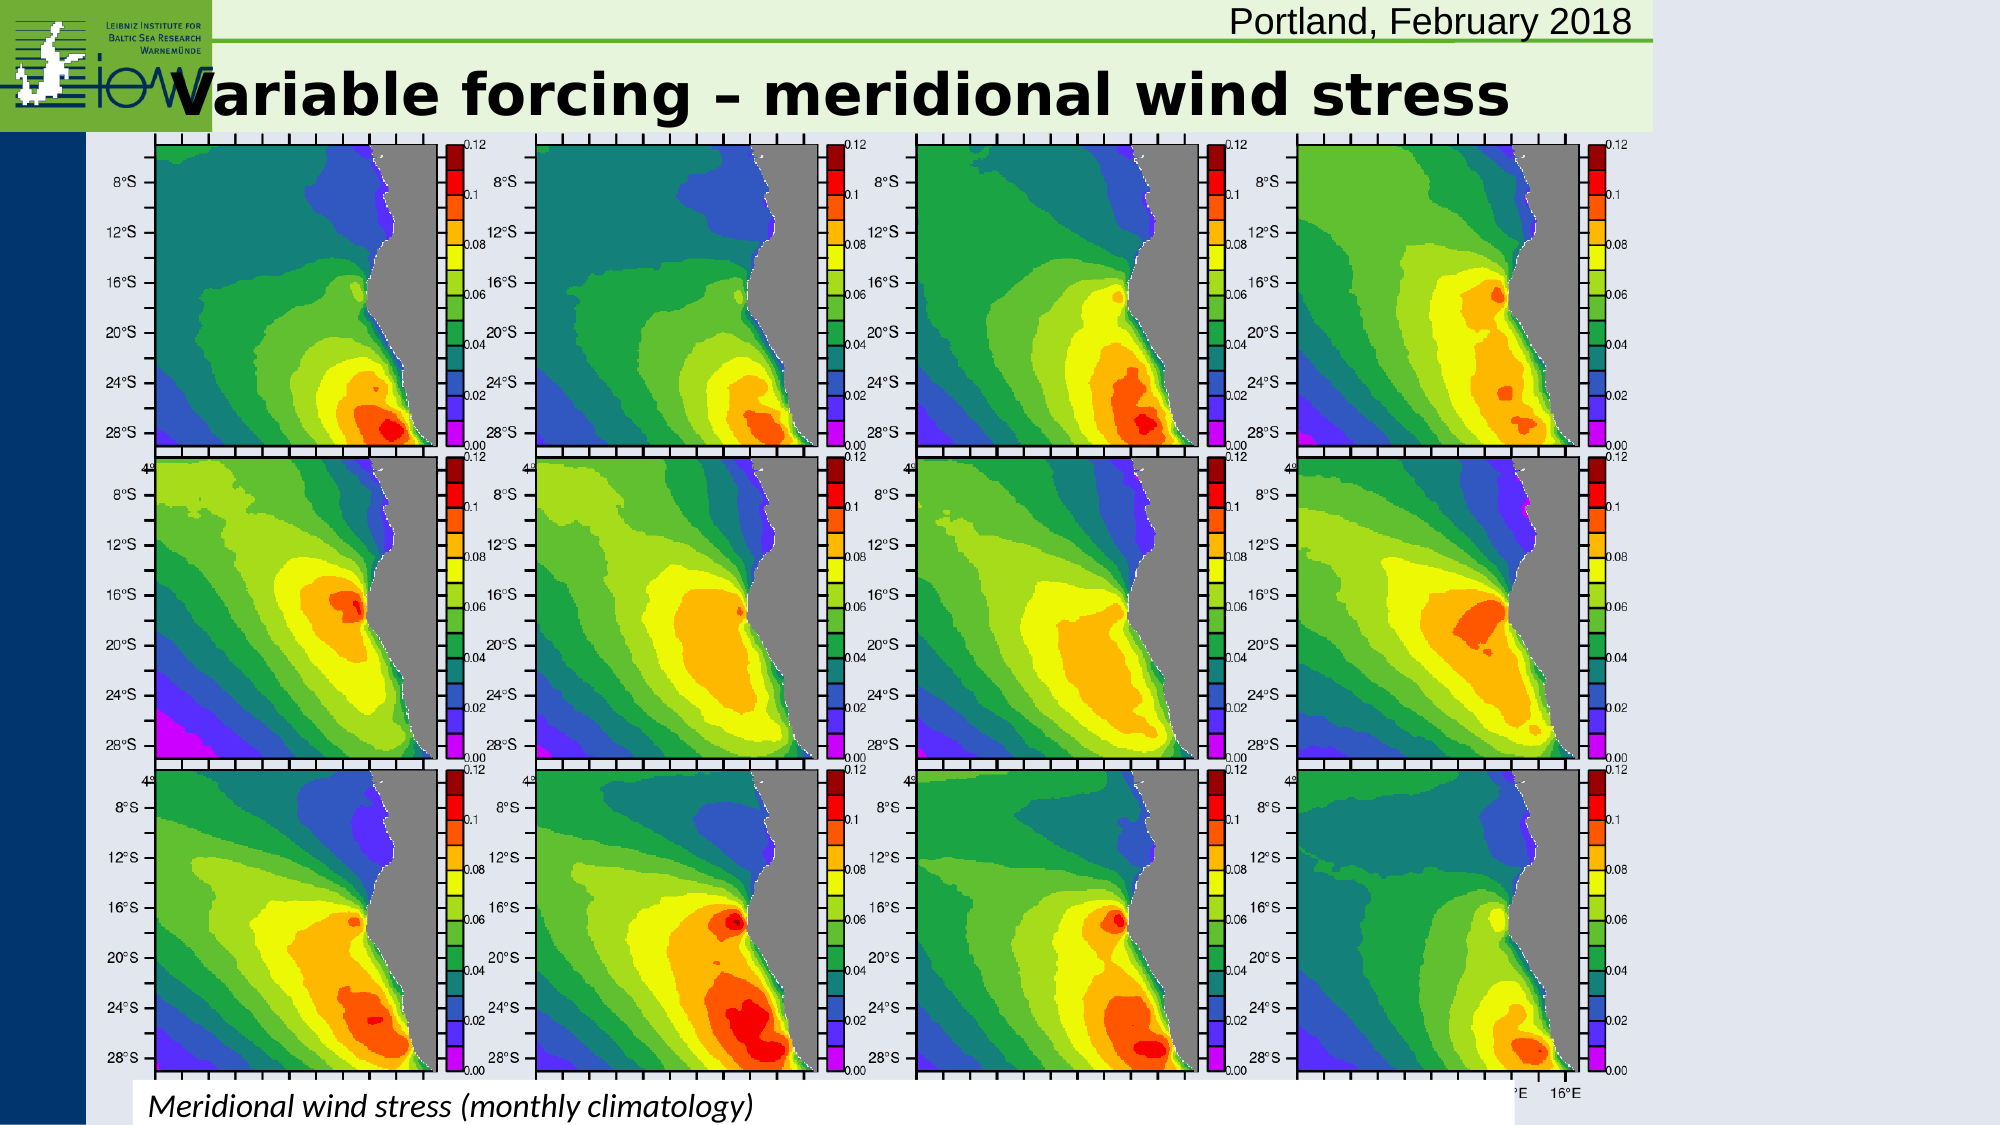

Variable forcing – meridional wind stress
Meridional wind stress (monthly climatology)